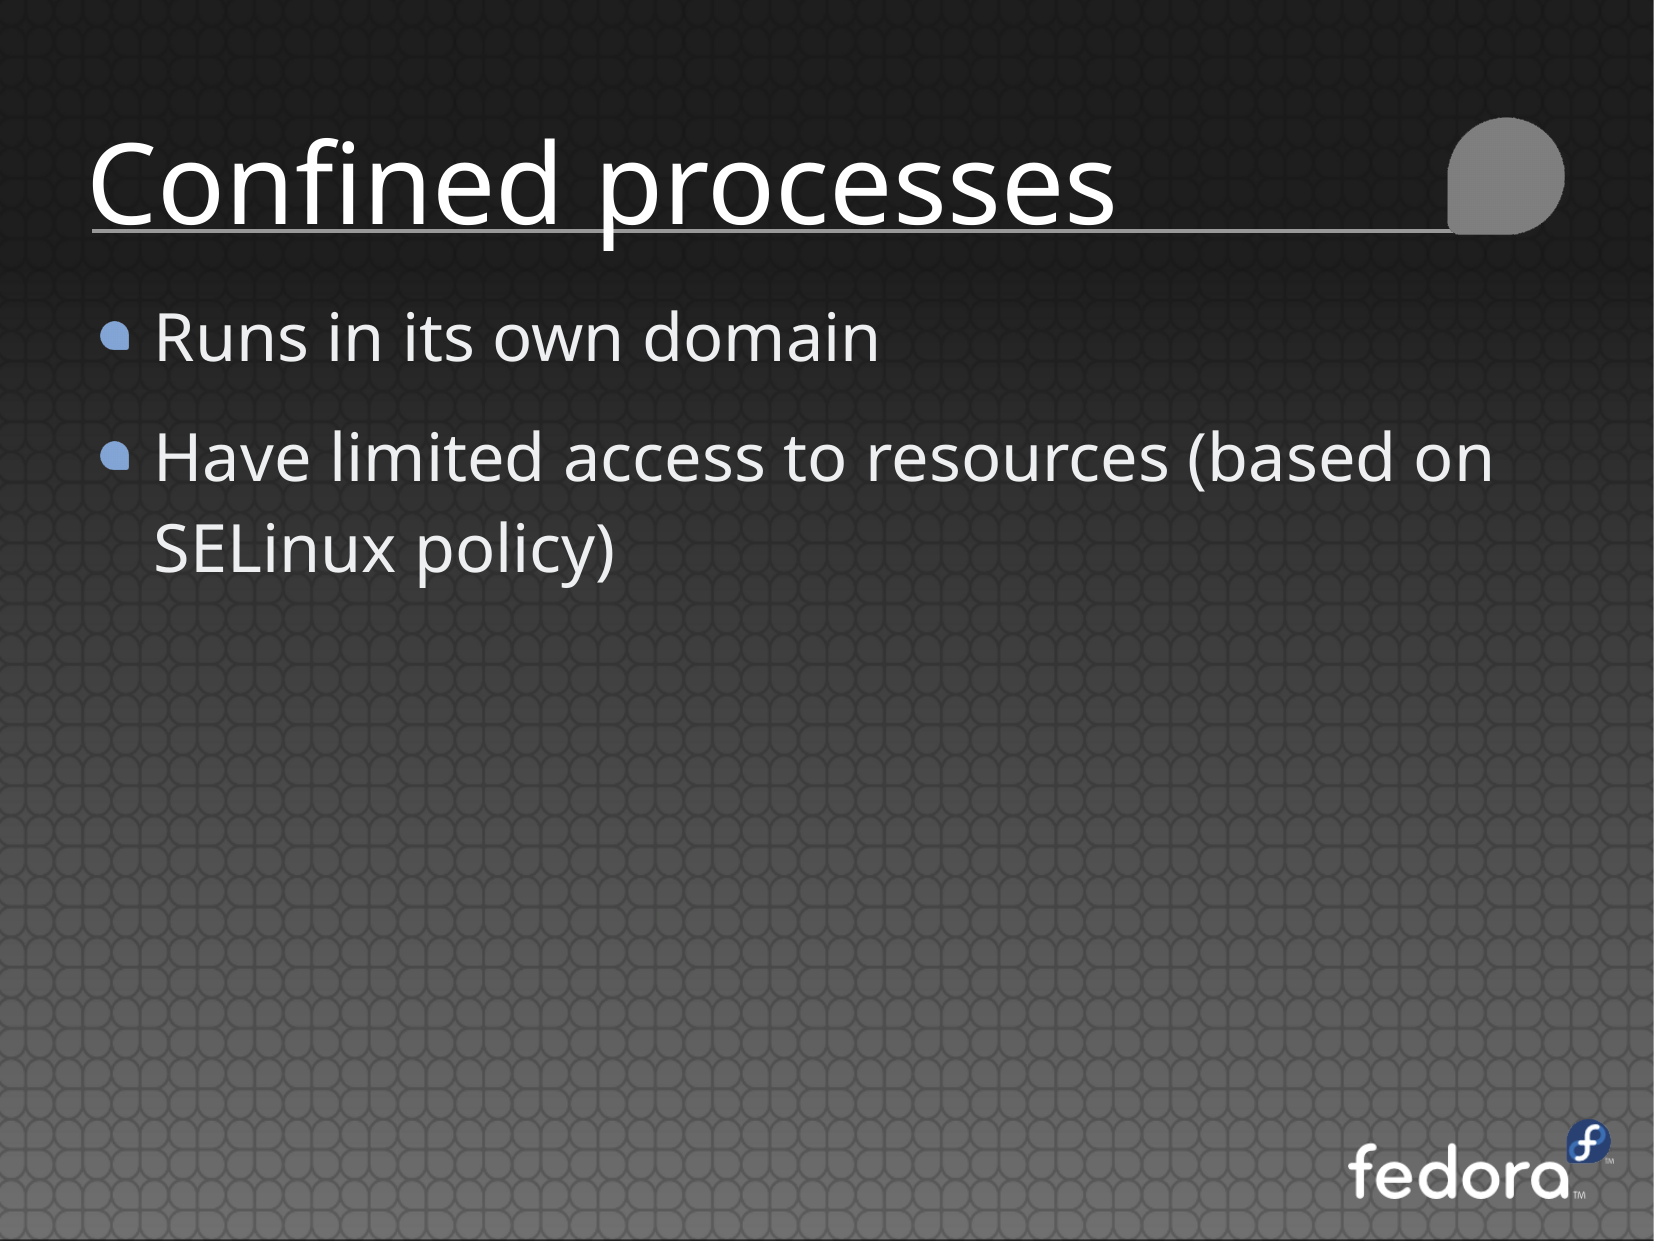

# Confined processes
Runs in its own domain
Have limited access to resources (based on SELinux policy)